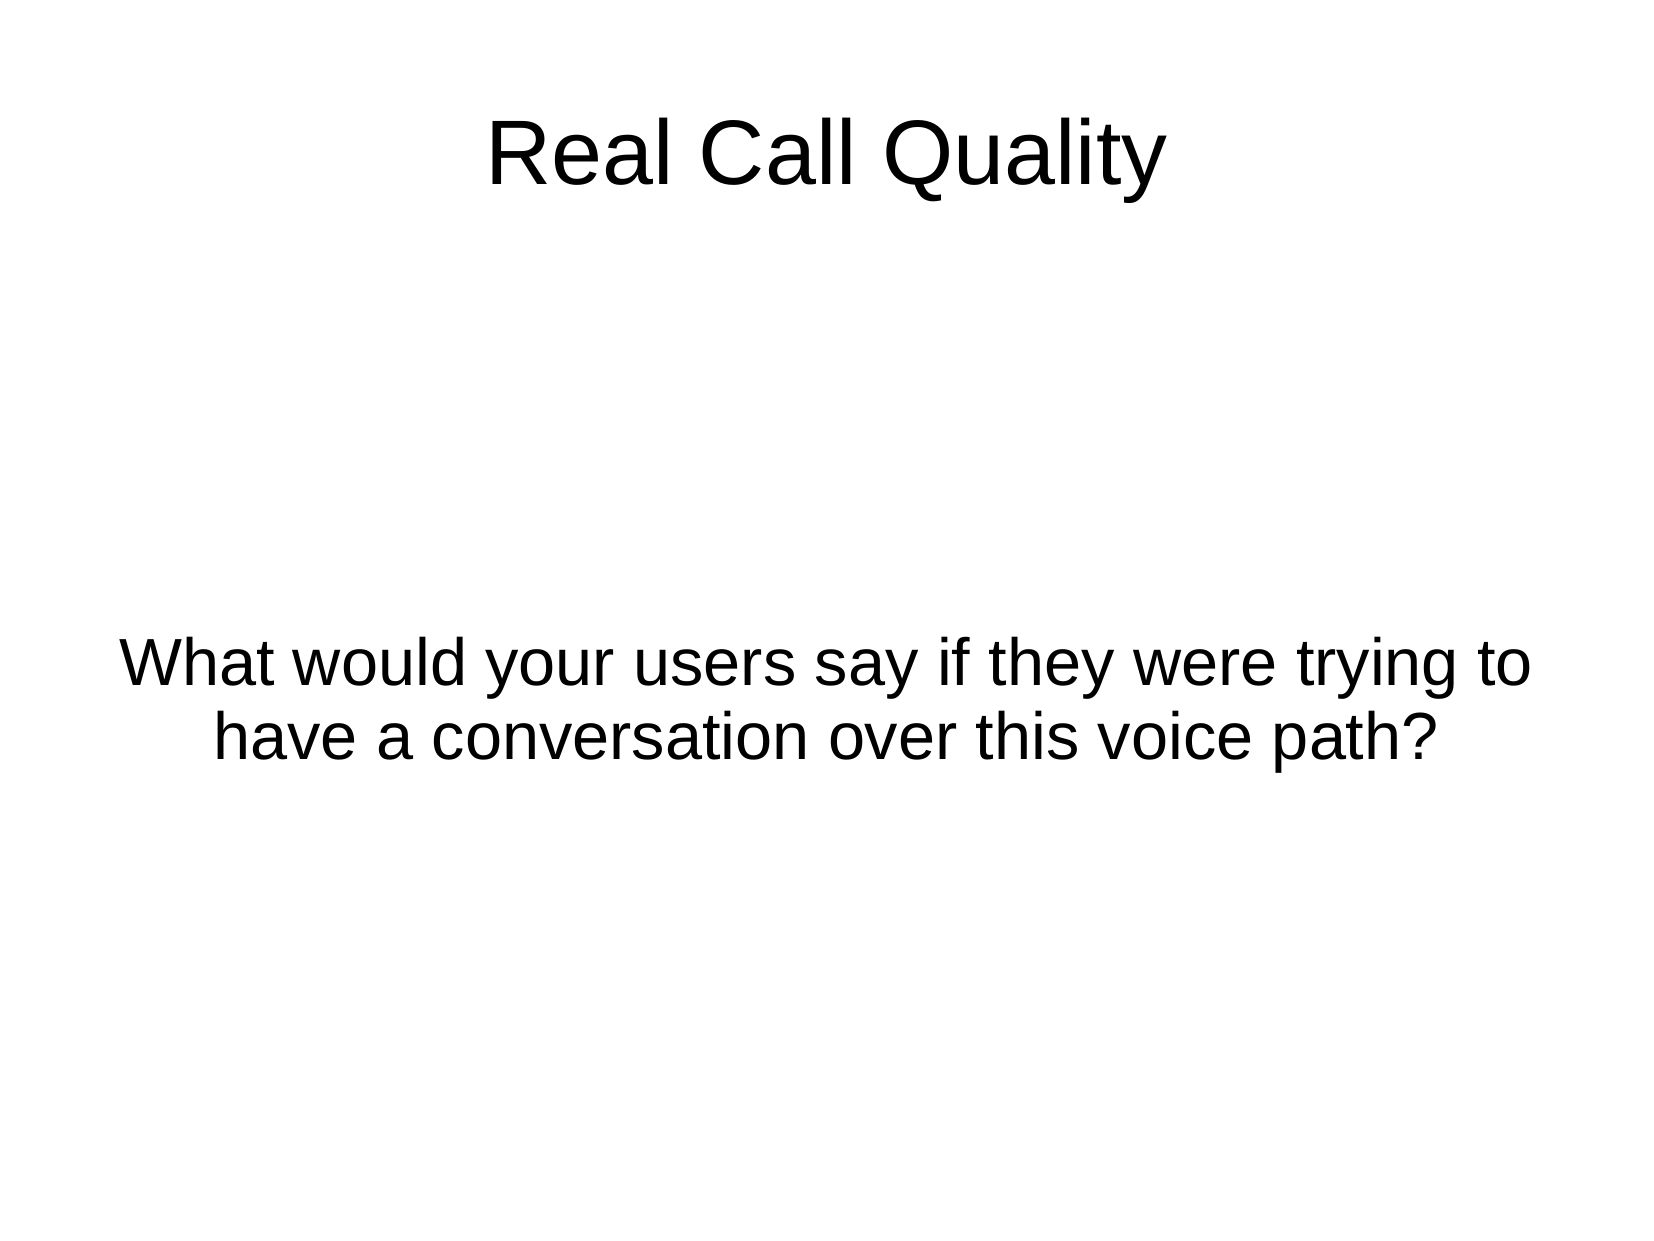

# Real Call Quality
What would your users say if they were trying to have a conversation over this voice path?